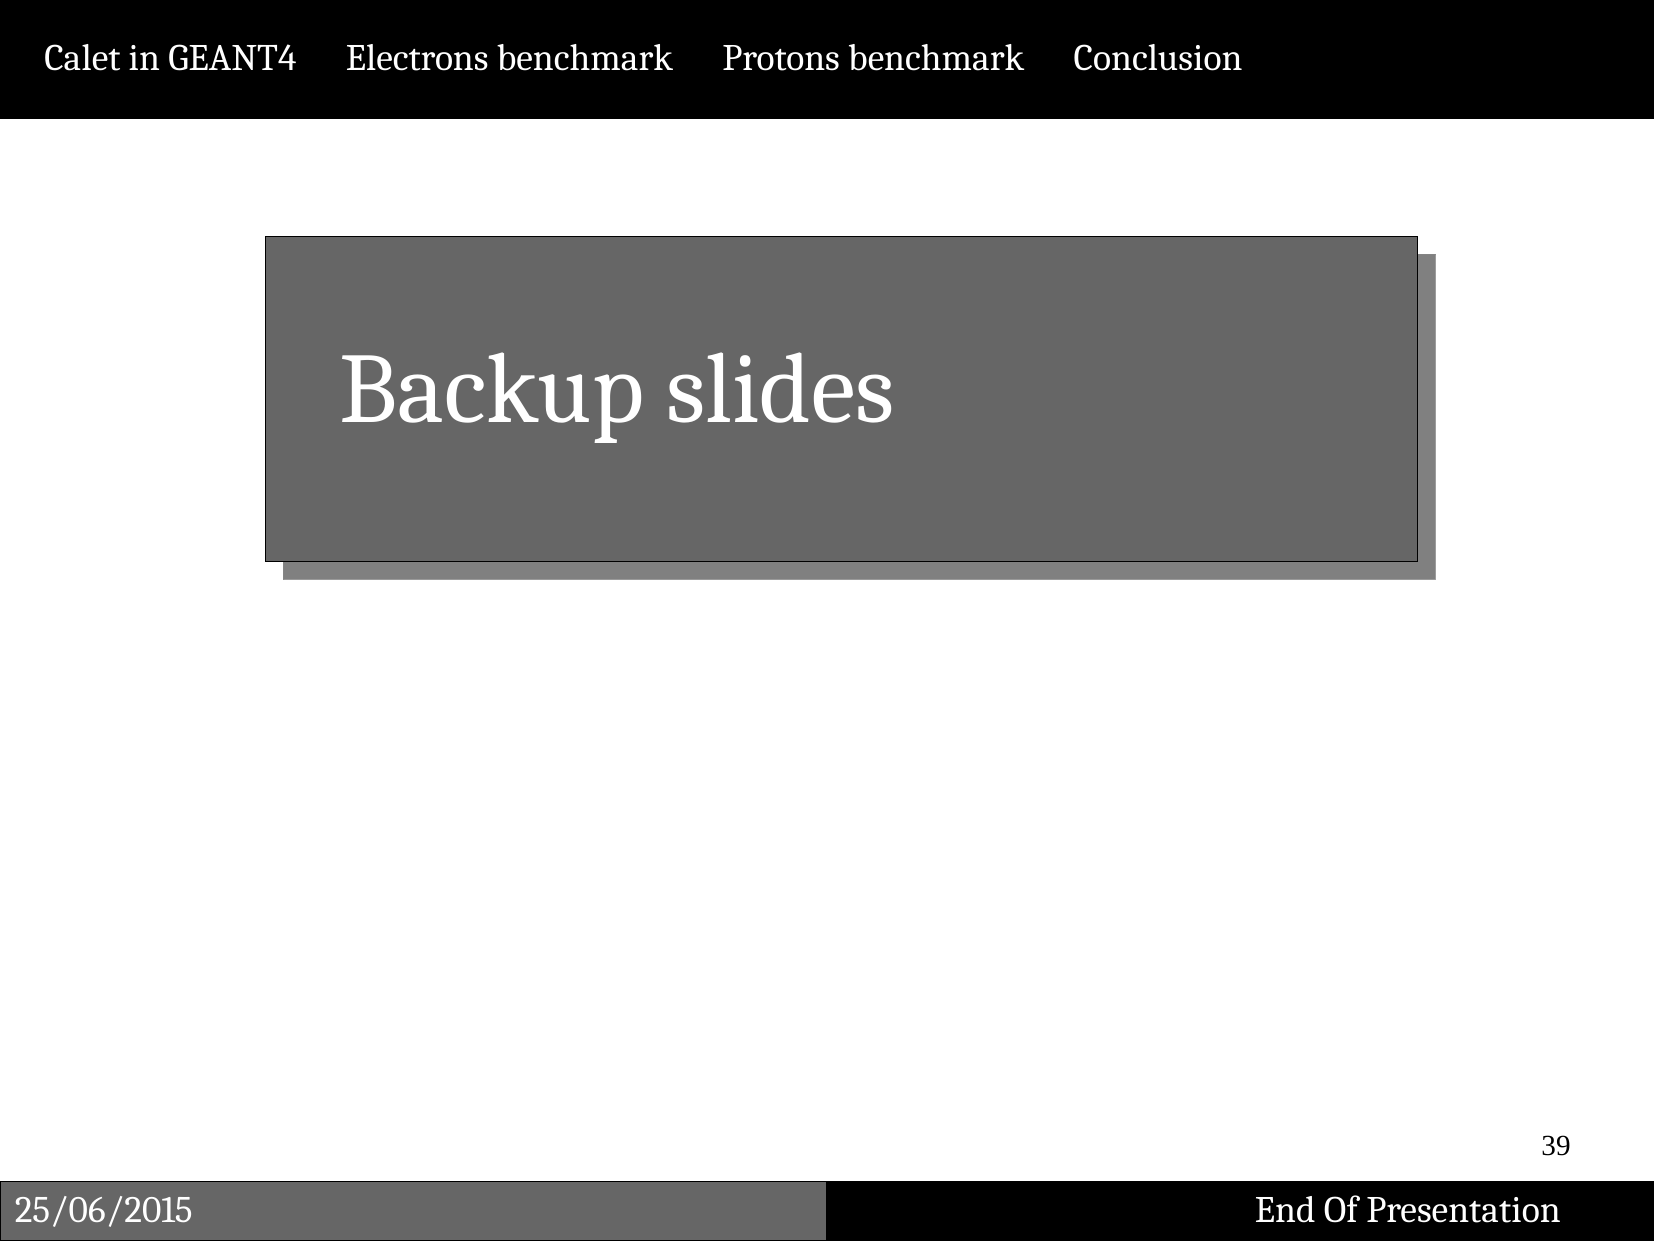

Calet in GEANT4 Electrons benchmark Protons benchmark Conclusion
Backup slides
39
25/06/2015
End Of Presentation